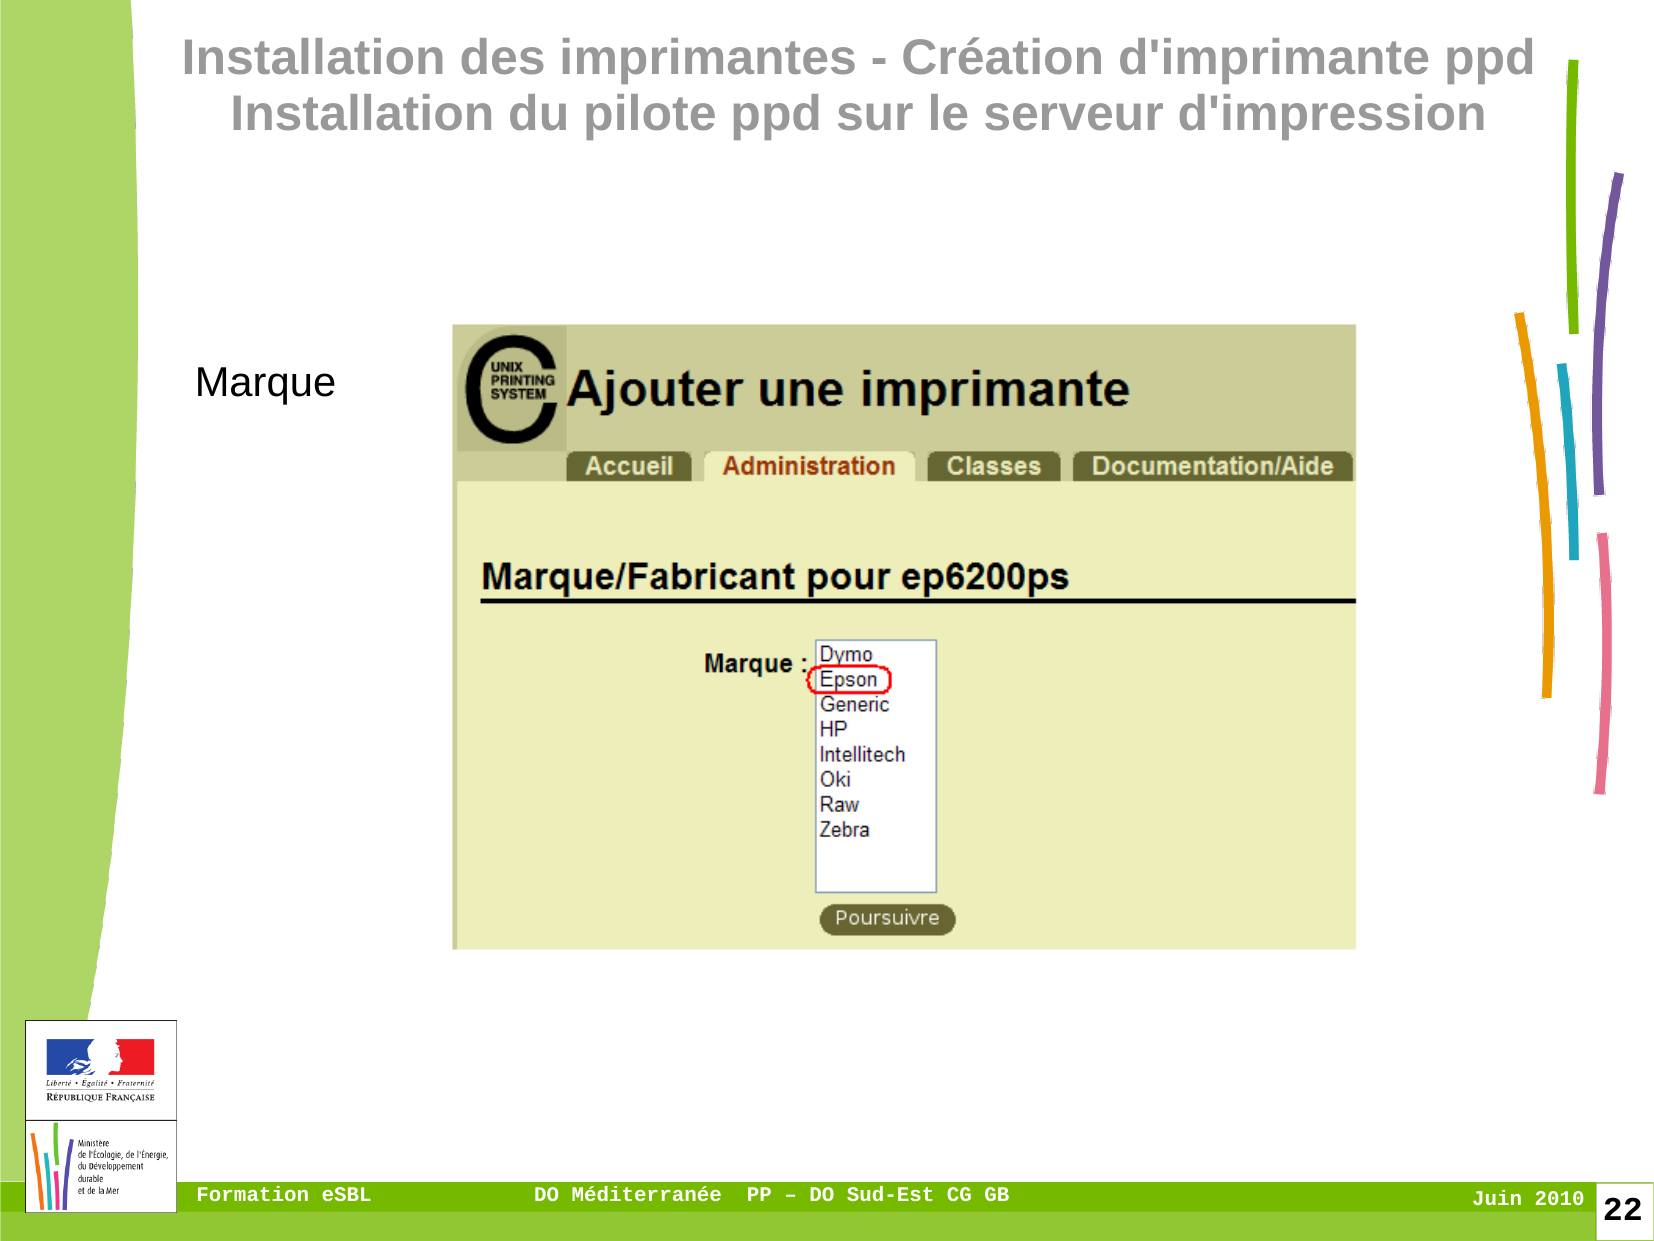

# Installation des imprimantes - Création d'imprimante ppd Installation du pilote ppd sur le serveur d'impression
Marque
22